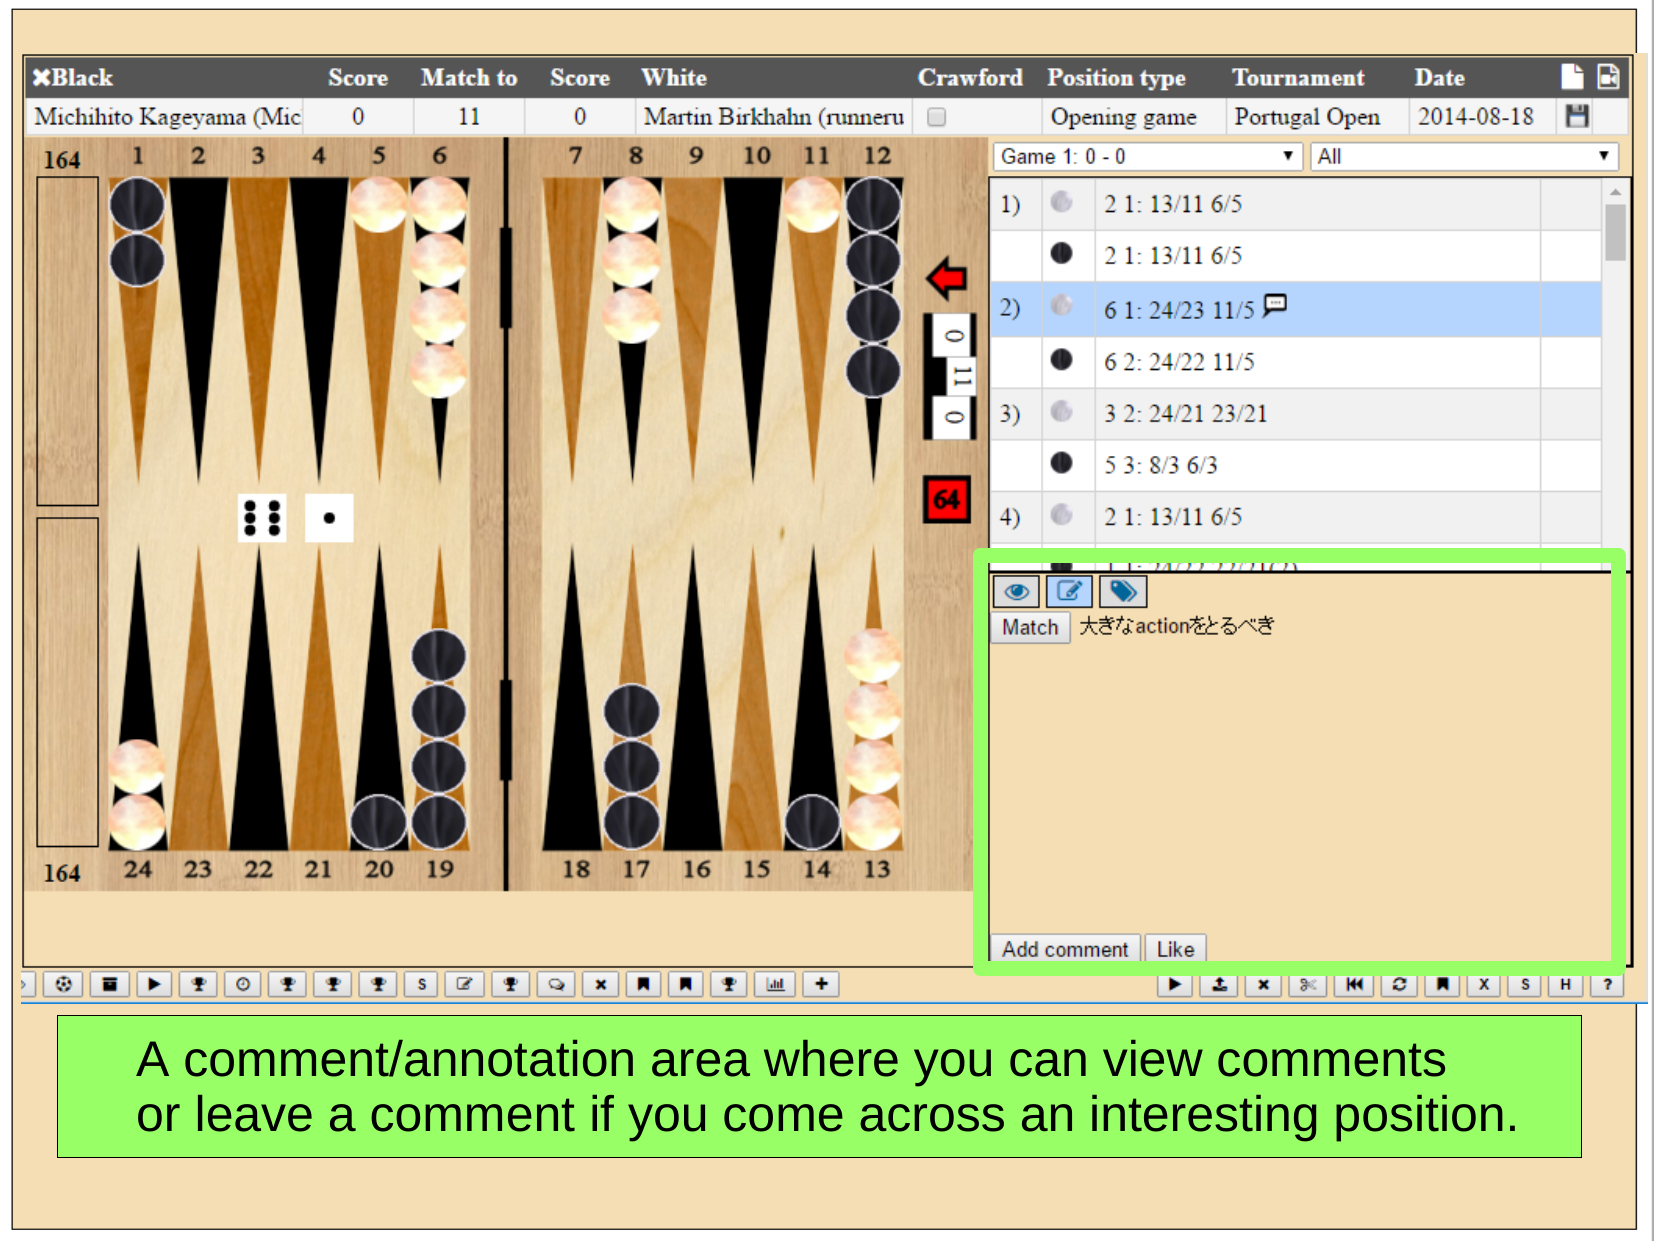

# Backgammon Studio
A comment/annotation area where you can view comments
or leave a comment if you come across an interesting position.